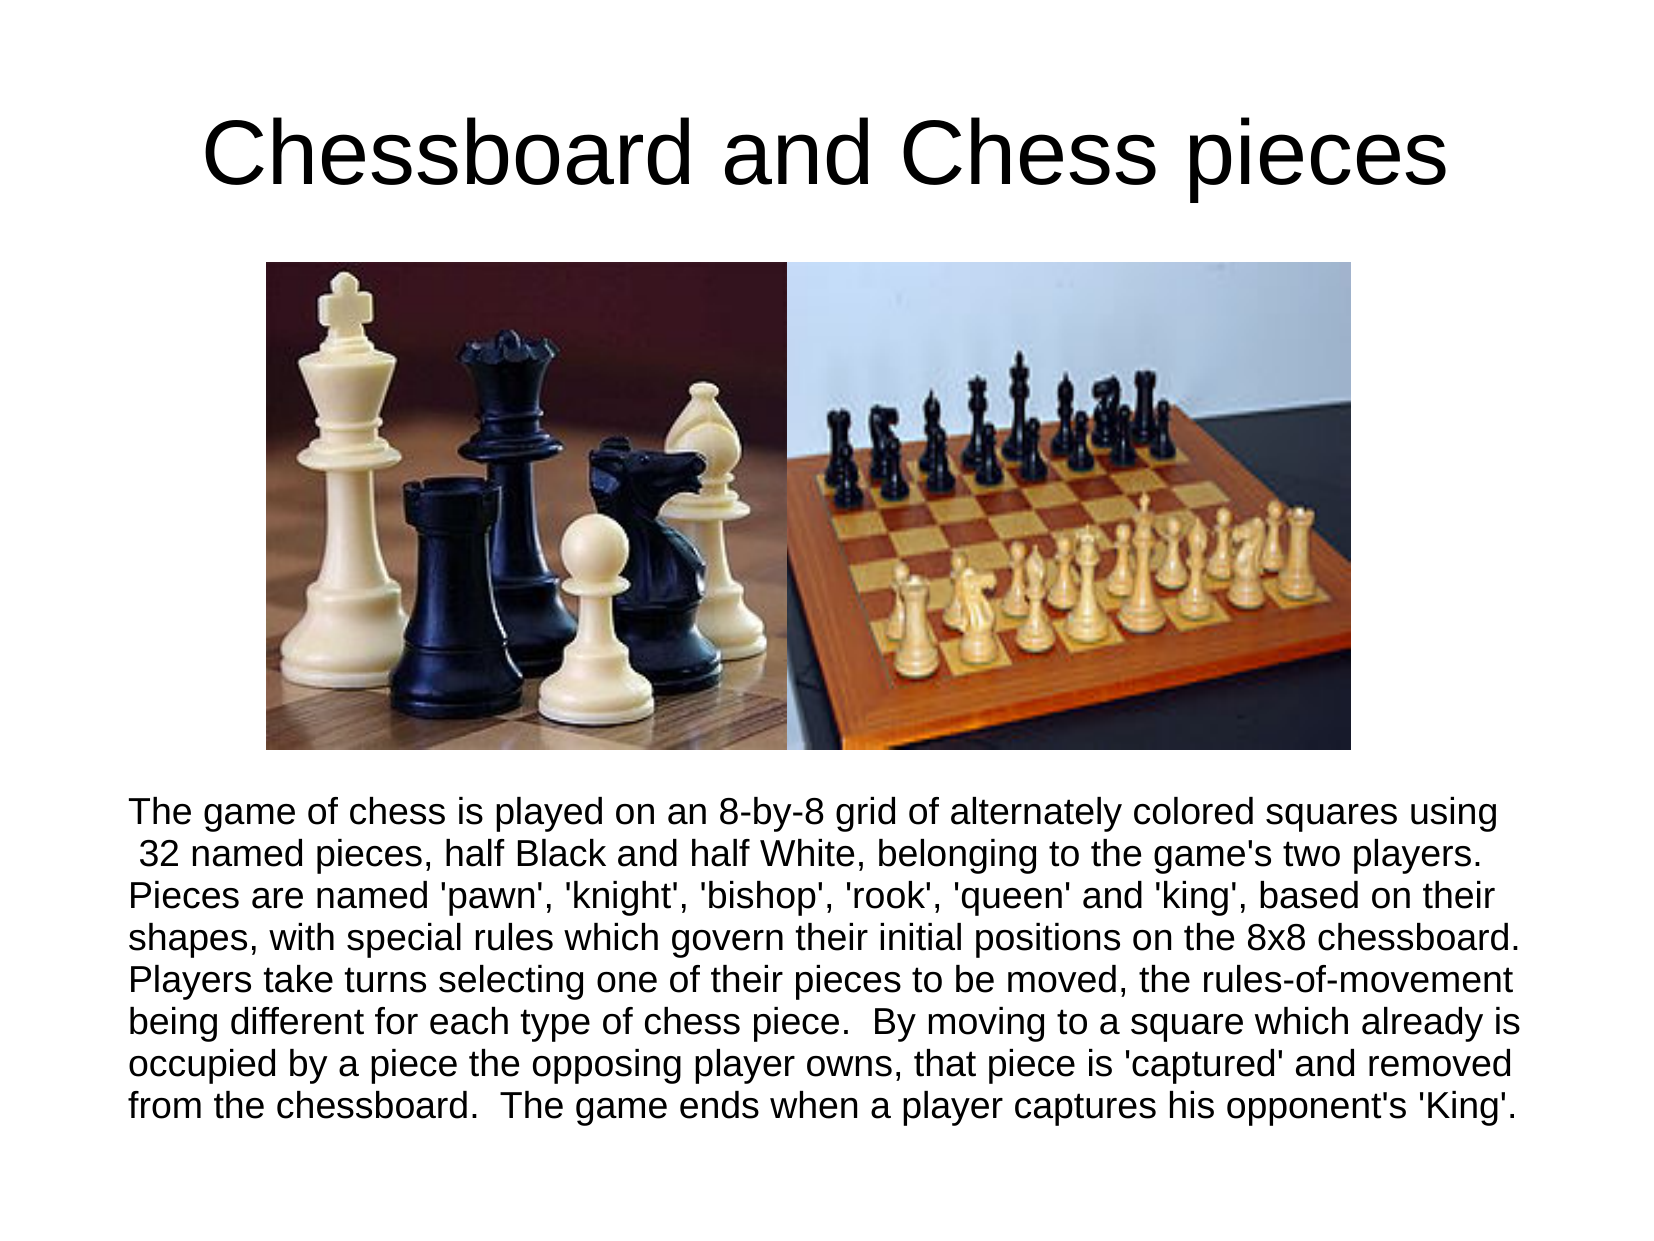

Chessboard and Chess pieces
#
The game of chess is played on an 8-by-8 grid of alternately colored squares using
 32 named pieces, half Black and half White, belonging to the game's two players.
Pieces are named 'pawn', 'knight', 'bishop', 'rook', 'queen' and 'king', based on their
shapes, with special rules which govern their initial positions on the 8x8 chessboard.
Players take turns selecting one of their pieces to be moved, the rules-of-movement
being different for each type of chess piece. By moving to a square which already is
occupied by a piece the opposing player owns, that piece is 'captured' and removed
from the chessboard. The game ends when a player captures his opponent's 'King'.